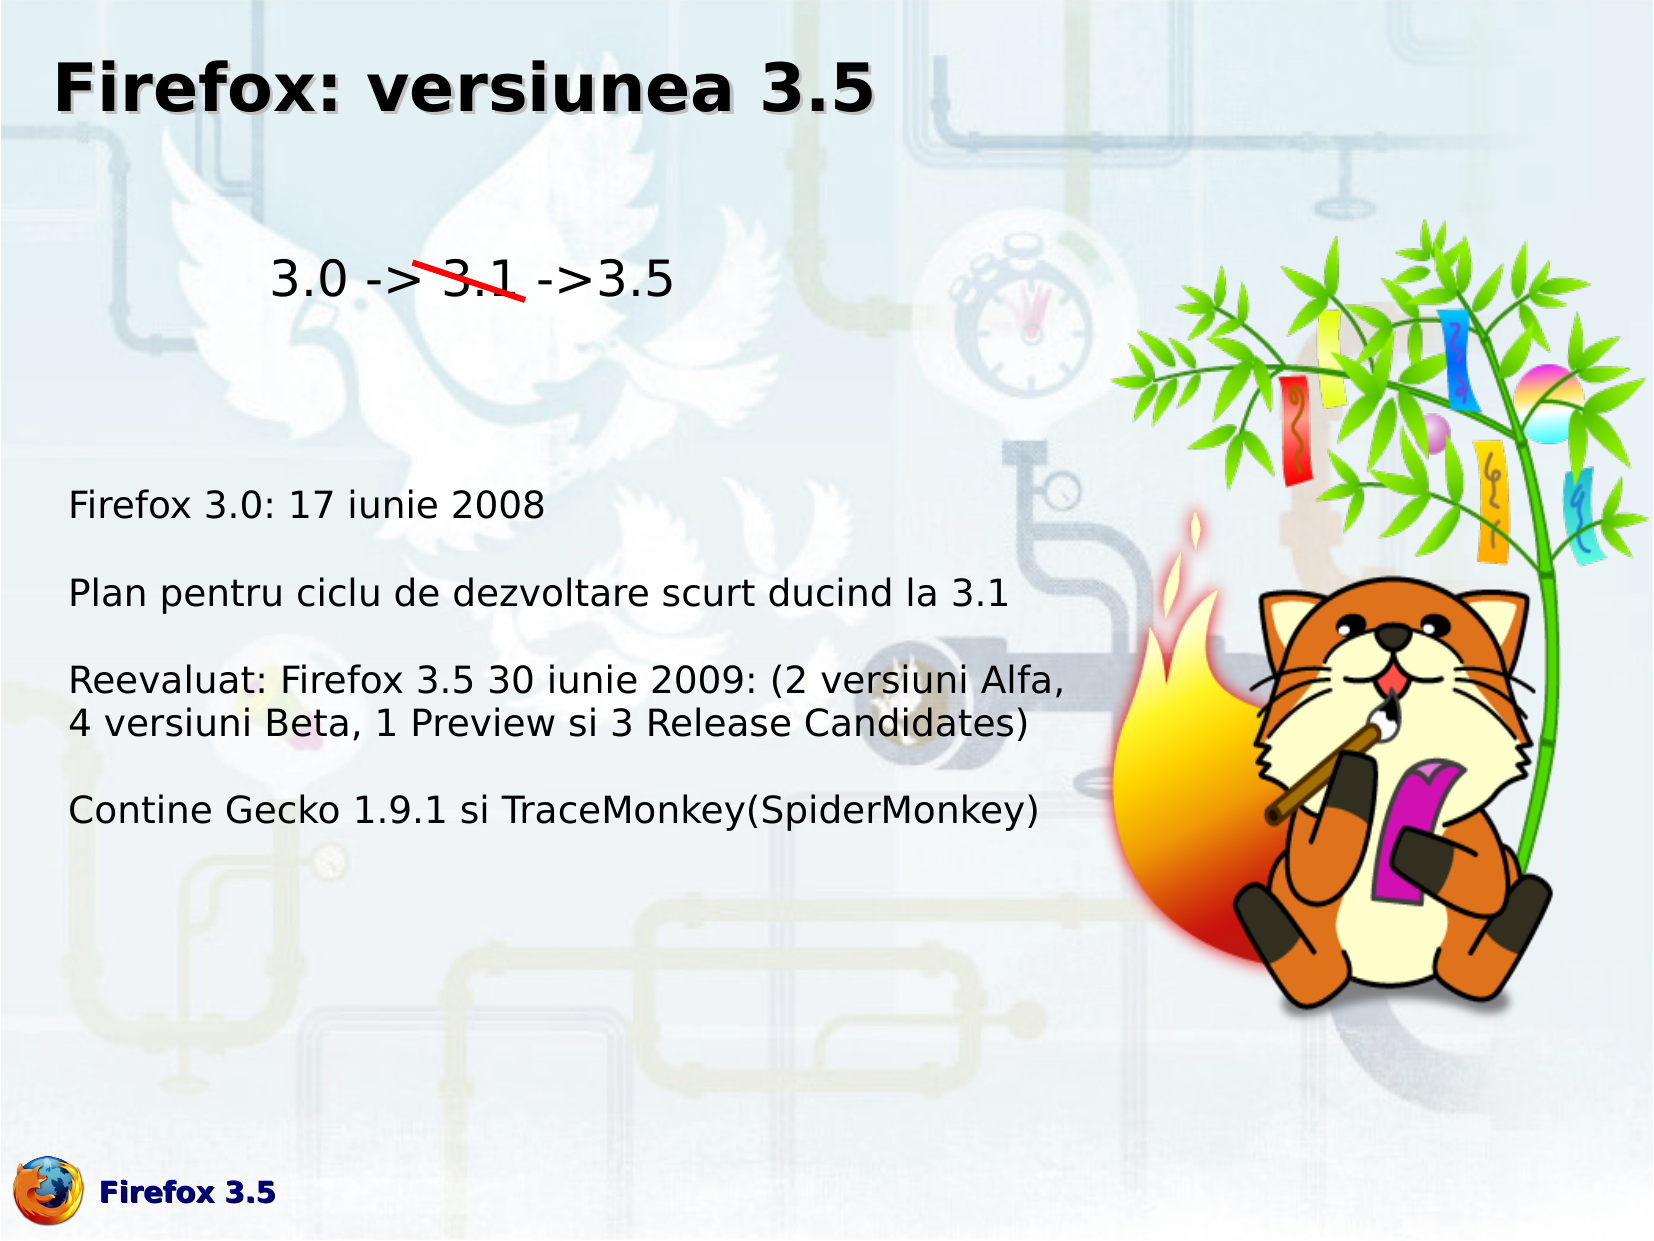

Firefox: versiunea 3.5
Firefox 3.0: 17 iunie 2008
Plan pentru ciclu de dezvoltare scurt ducind la 3.1
Reevaluat: Firefox 3.5 30 iunie 2009: (2 versiuni Alfa,
4 versiuni Beta, 1 Preview si 3 Release Candidates)
Contine Gecko 1.9.1 si TraceMonkey(SpiderMonkey)
Firefox 3.5
3.0 -> 3.1 ->3.5